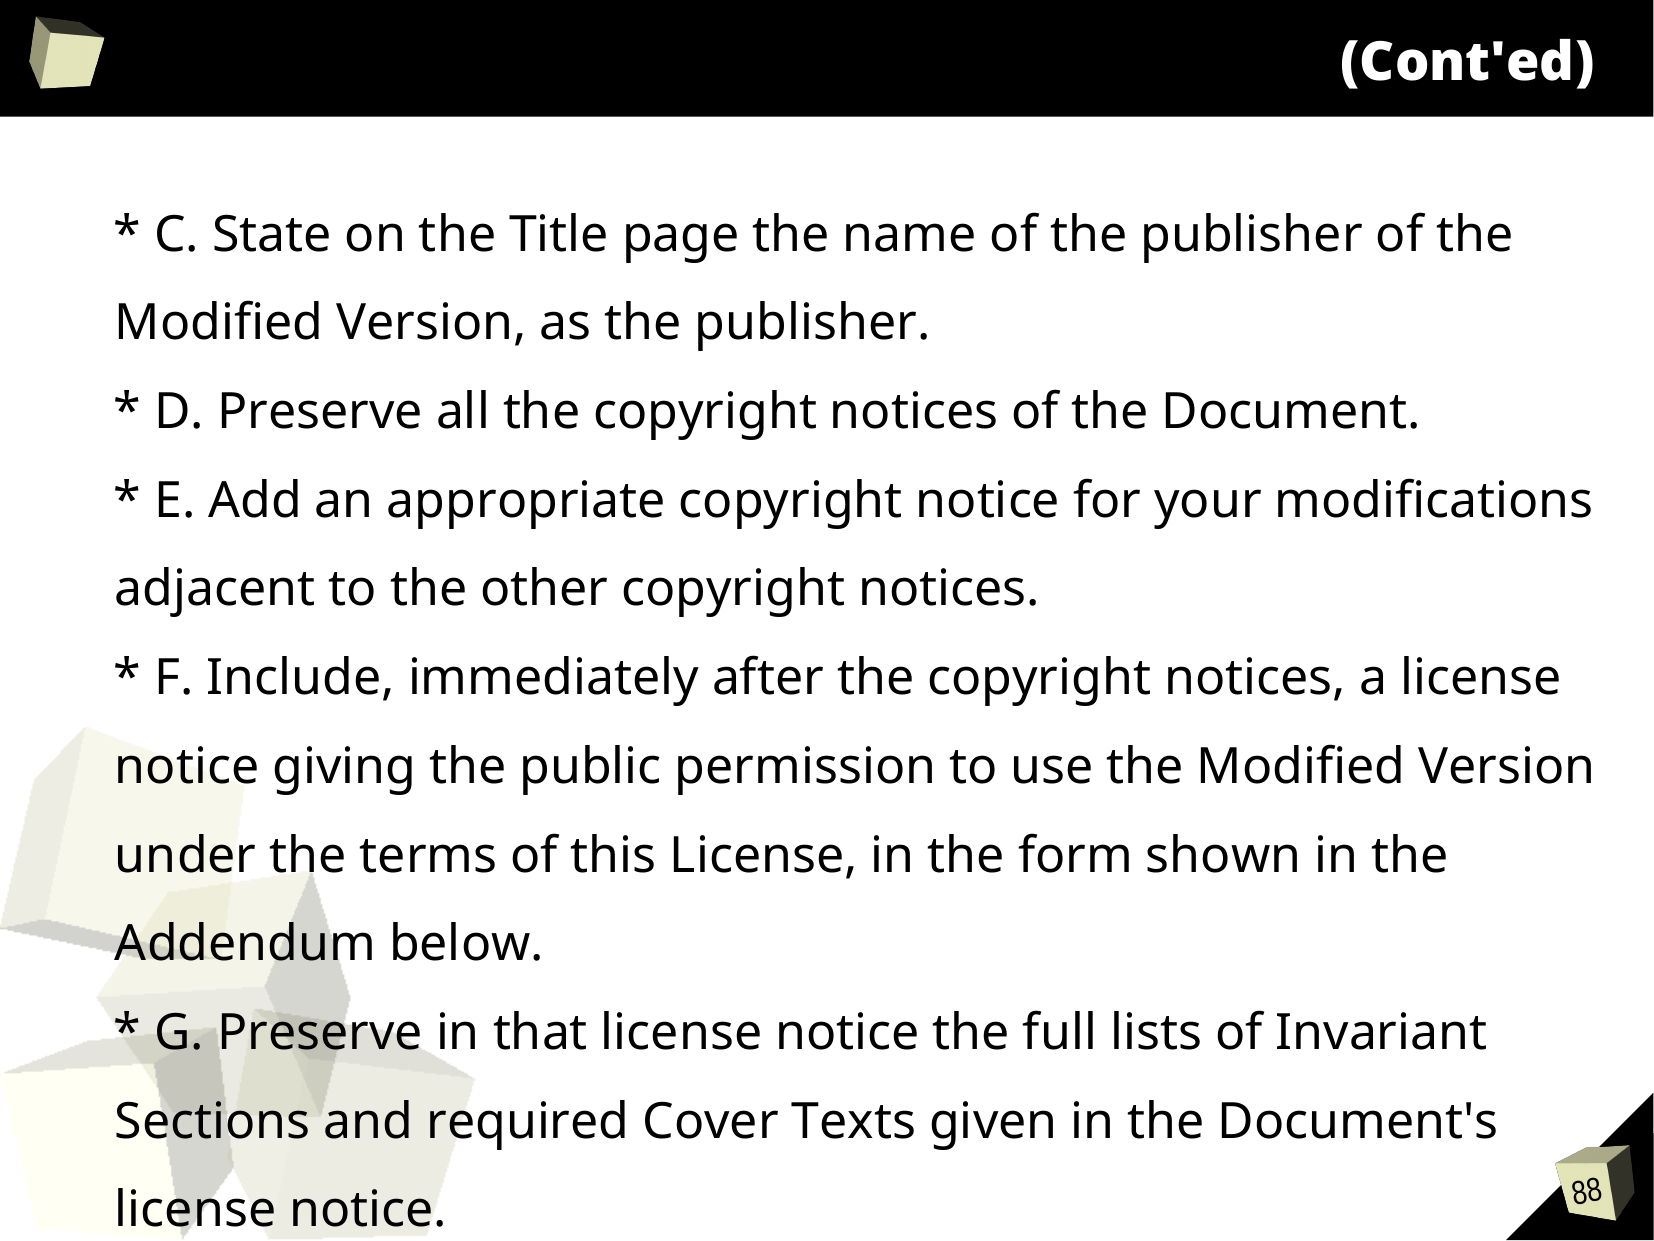

# (Cont'ed)
 * C. State on the Title page the name of the publisher of the Modified Version, as the publisher.
 * D. Preserve all the copyright notices of the Document.
 * E. Add an appropriate copyright notice for your modifications adjacent to the other copyright notices.
 * F. Include, immediately after the copyright notices, a license notice giving the public permission to use the Modified Version under the terms of this License, in the form shown in the Addendum below.
 * G. Preserve in that license notice the full lists of Invariant Sections and required Cover Texts given in the Document's license notice.
 * H. Include an unaltered copy of this License.